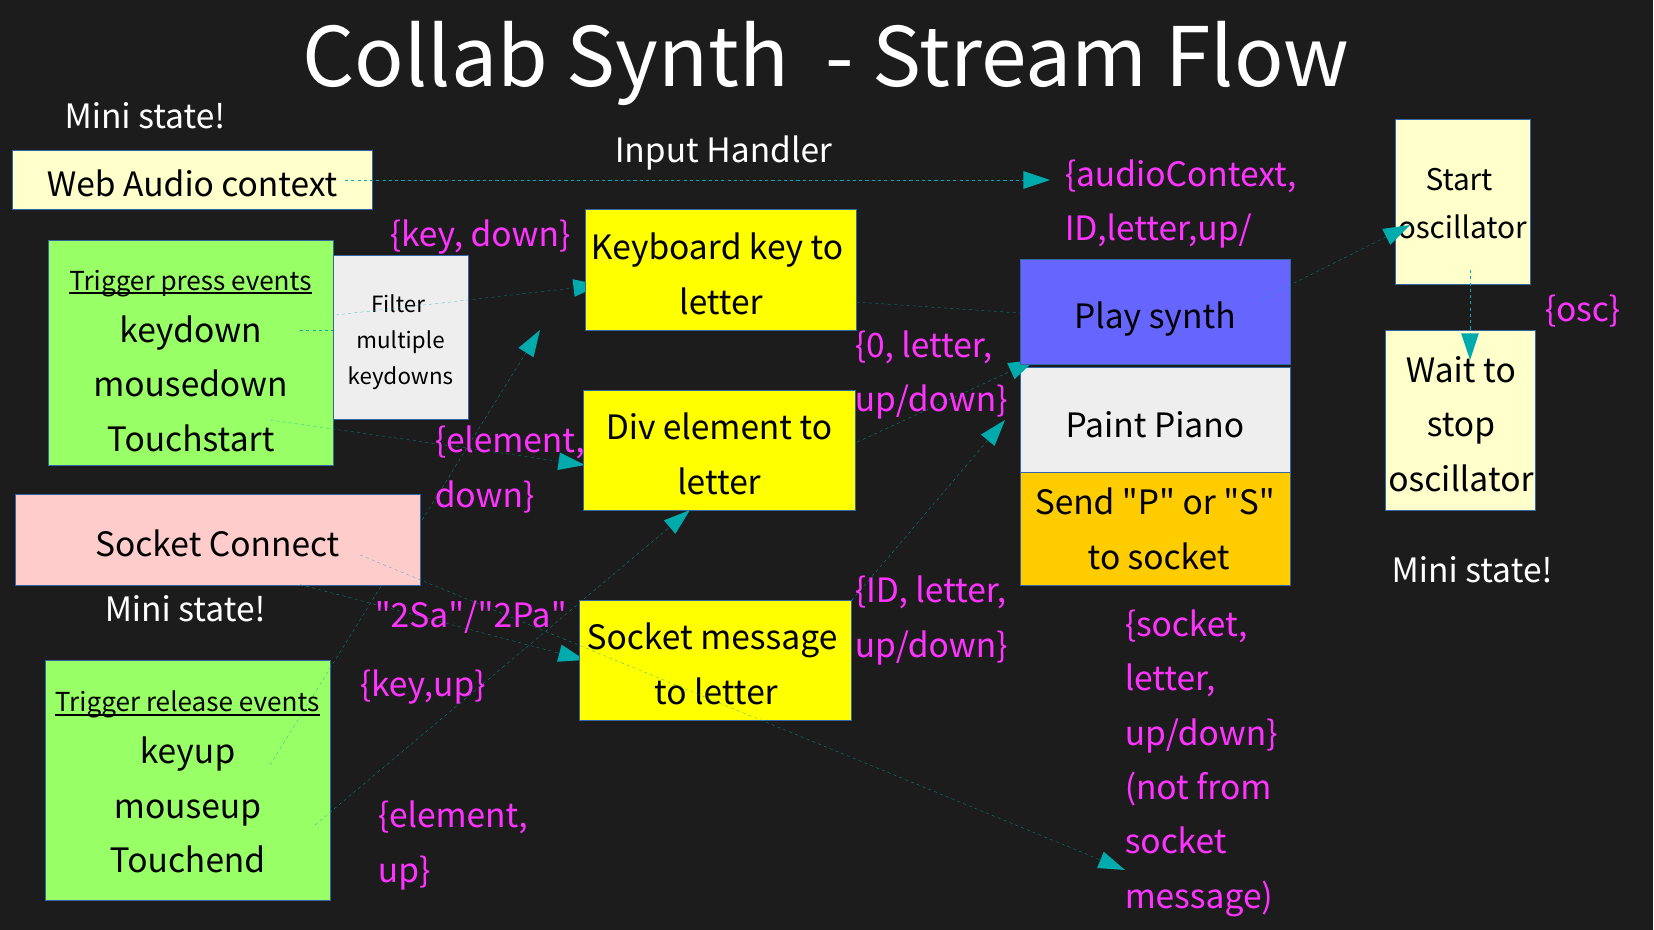

# Collab Synth - Stream Flow
Mini state!
Input Handler
Start
oscillator
{audioContext,
ID,letter,up/down}
Web Audio context
{key, down}
Keyboard key to
letter
Trigger press events
keydown
mousedown
Touchstart
Filter
multiple
keydowns
Play synth
{osc}
{0, letter, up/down}
Wait to
stop
oscillator
Paint Piano
Div element to
letter
{element, down}
Send "P" or "S"
 to socket
Socket Connect
Mini state!
{ID, letter, up/down}
Mini state!
"2Sa"/"2Pa"
{socket, letter, up/down}
(not from socket message)
Socket message
to letter
{key,up}
Trigger release events
keyup
mouseup
Touchend
{element, up}